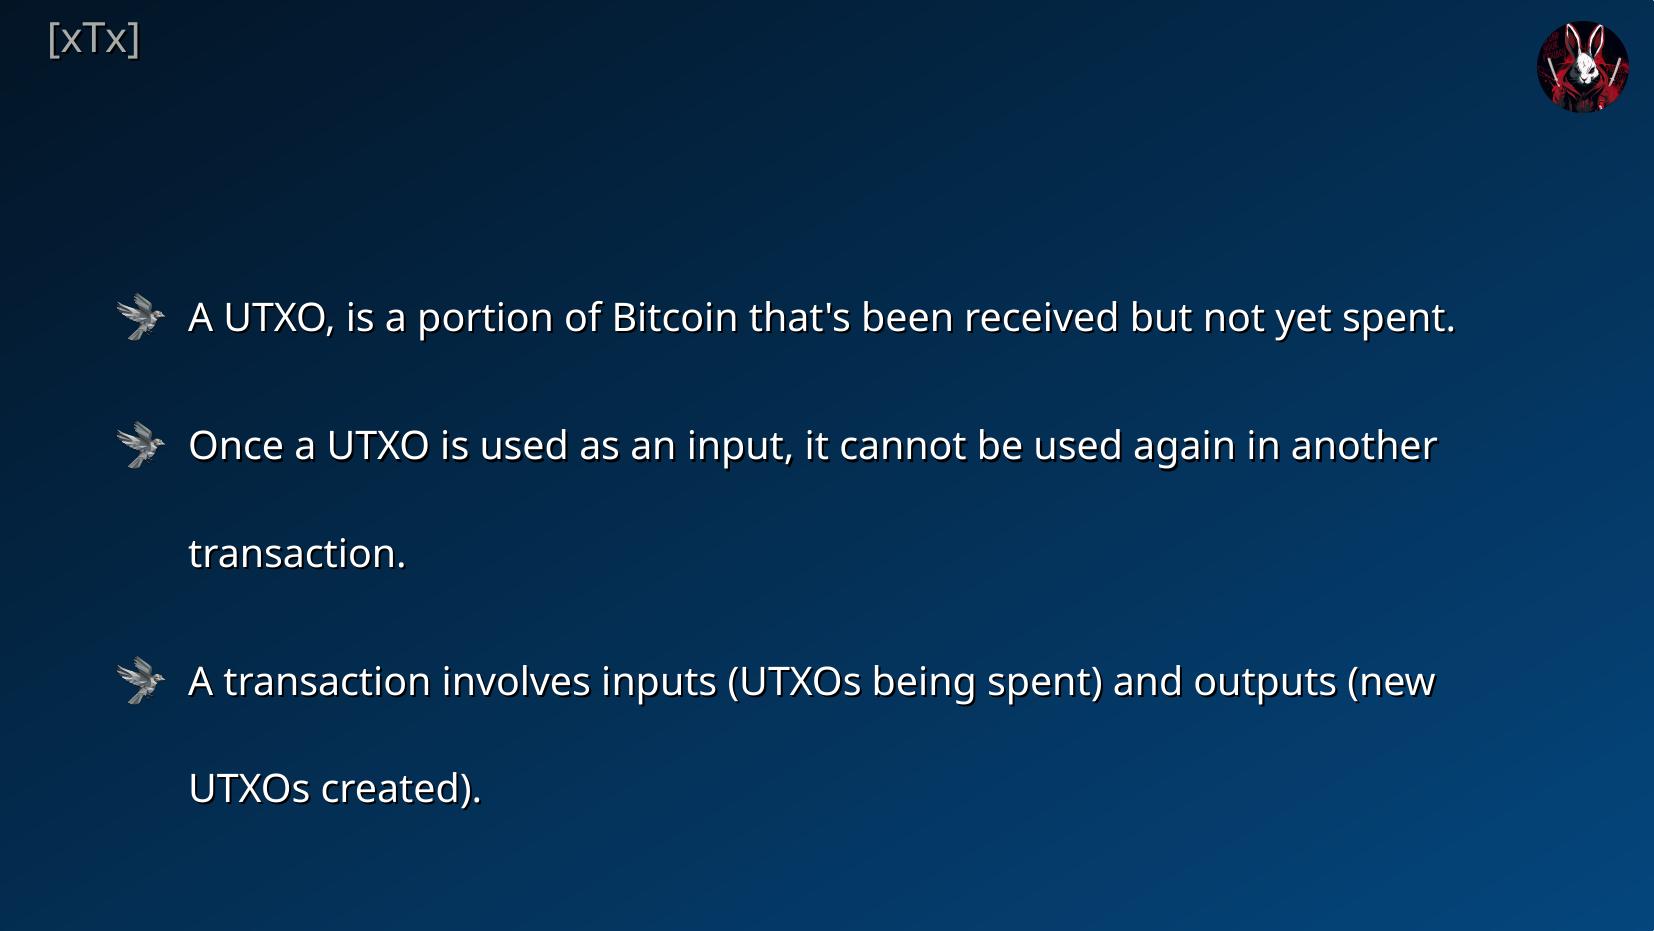

[xTx]
A UTXO, is a portion of Bitcoin that's been received but not yet spent.
Once a UTXO is used as an input, it cannot be used again in another transaction.
A transaction involves inputs (UTXOs being spent) and outputs (new UTXOs created).